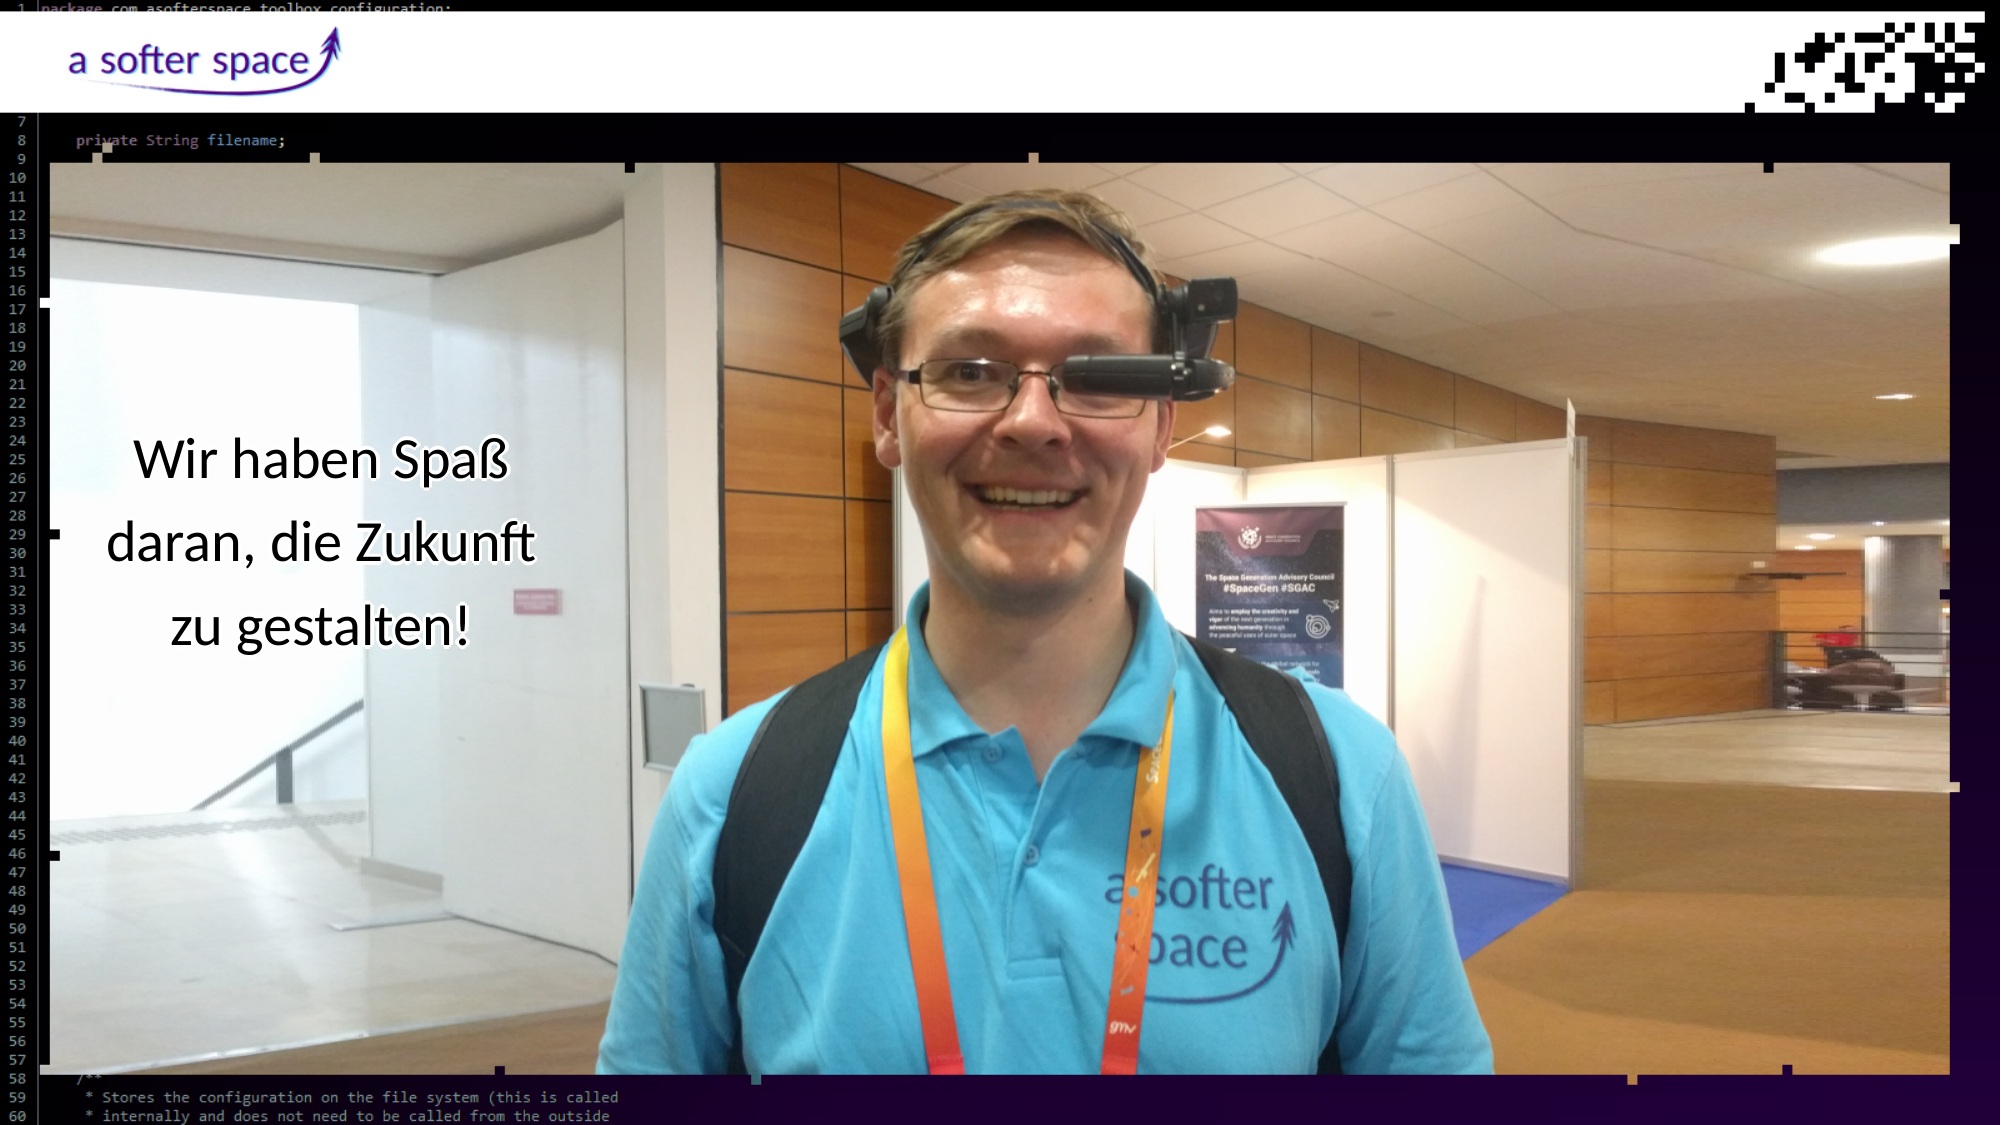

Wir haben Spaß
daran, die Zukunft
zu gestalten!
Wir haben Spaß
daran, die Zukunft
zu gestalten!
Wir haben Spaß
daran, die Zukunft
zu gestalten!
Wir haben Spaß
daran, die Zukunft
zu gestalten!
Wir haben Spaß
daran, die Zukunft
zu gestalten!
Wir haben Spaß
daran, die Zukunft
zu gestalten!
Wir haben Spaß
daran, die Zukunft
zu gestalten!
Wir haben Spaß
daran, die Zukunft
zu gestalten!
Wir haben Spaß
daran, die Zukunft
zu gestalten!
Wir haben Spaß
daran, die Zukunft
zu gestalten!
Wir haben Spaß
daran, die Zukunft
zu gestalten!
Wir haben Spaß
daran, die Zukunft
zu gestalten!
Wir haben Spaß
daran, die Zukunft
zu gestalten!